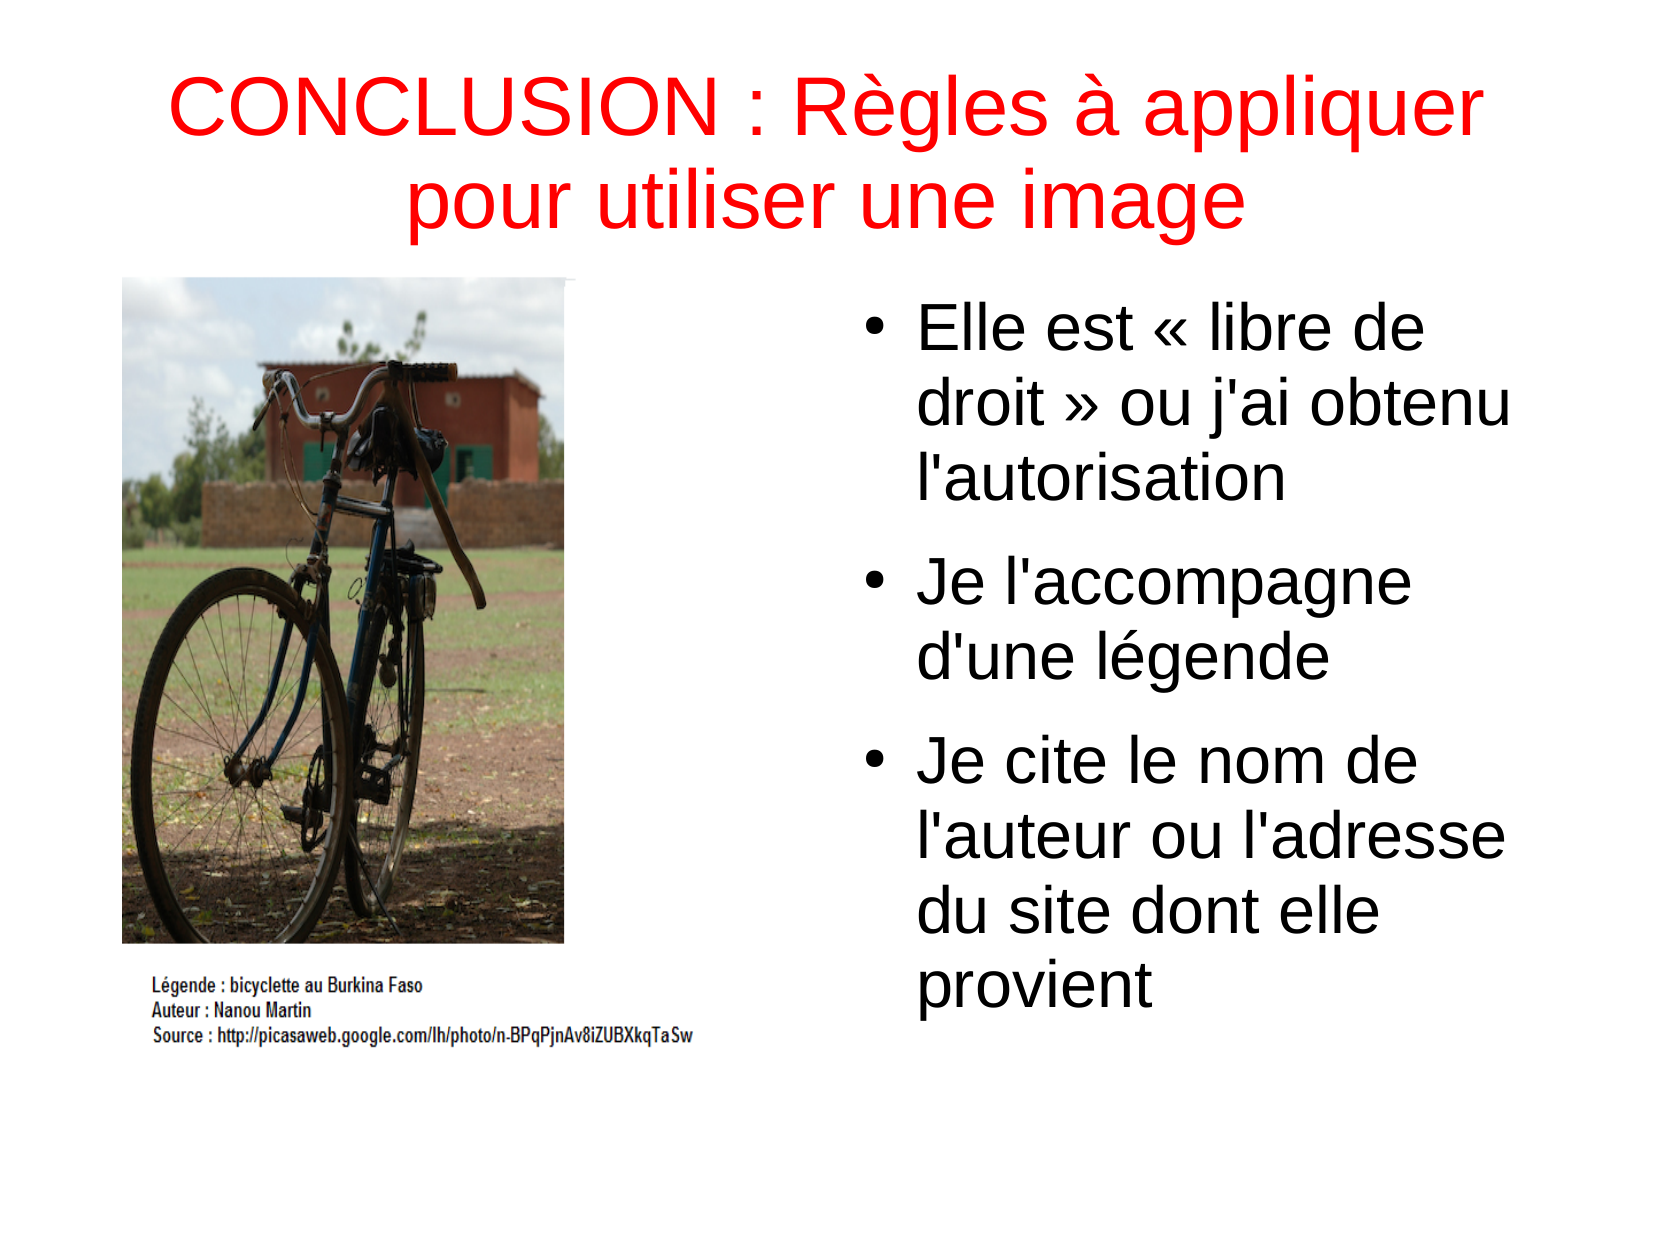

# CONCLUSION : Règles à appliquer pour utiliser une image
Elle est « libre de droit » ou j'ai obtenu l'autorisation
Je l'accompagne d'une légende
Je cite le nom de l'auteur ou l'adresse du site dont elle provient